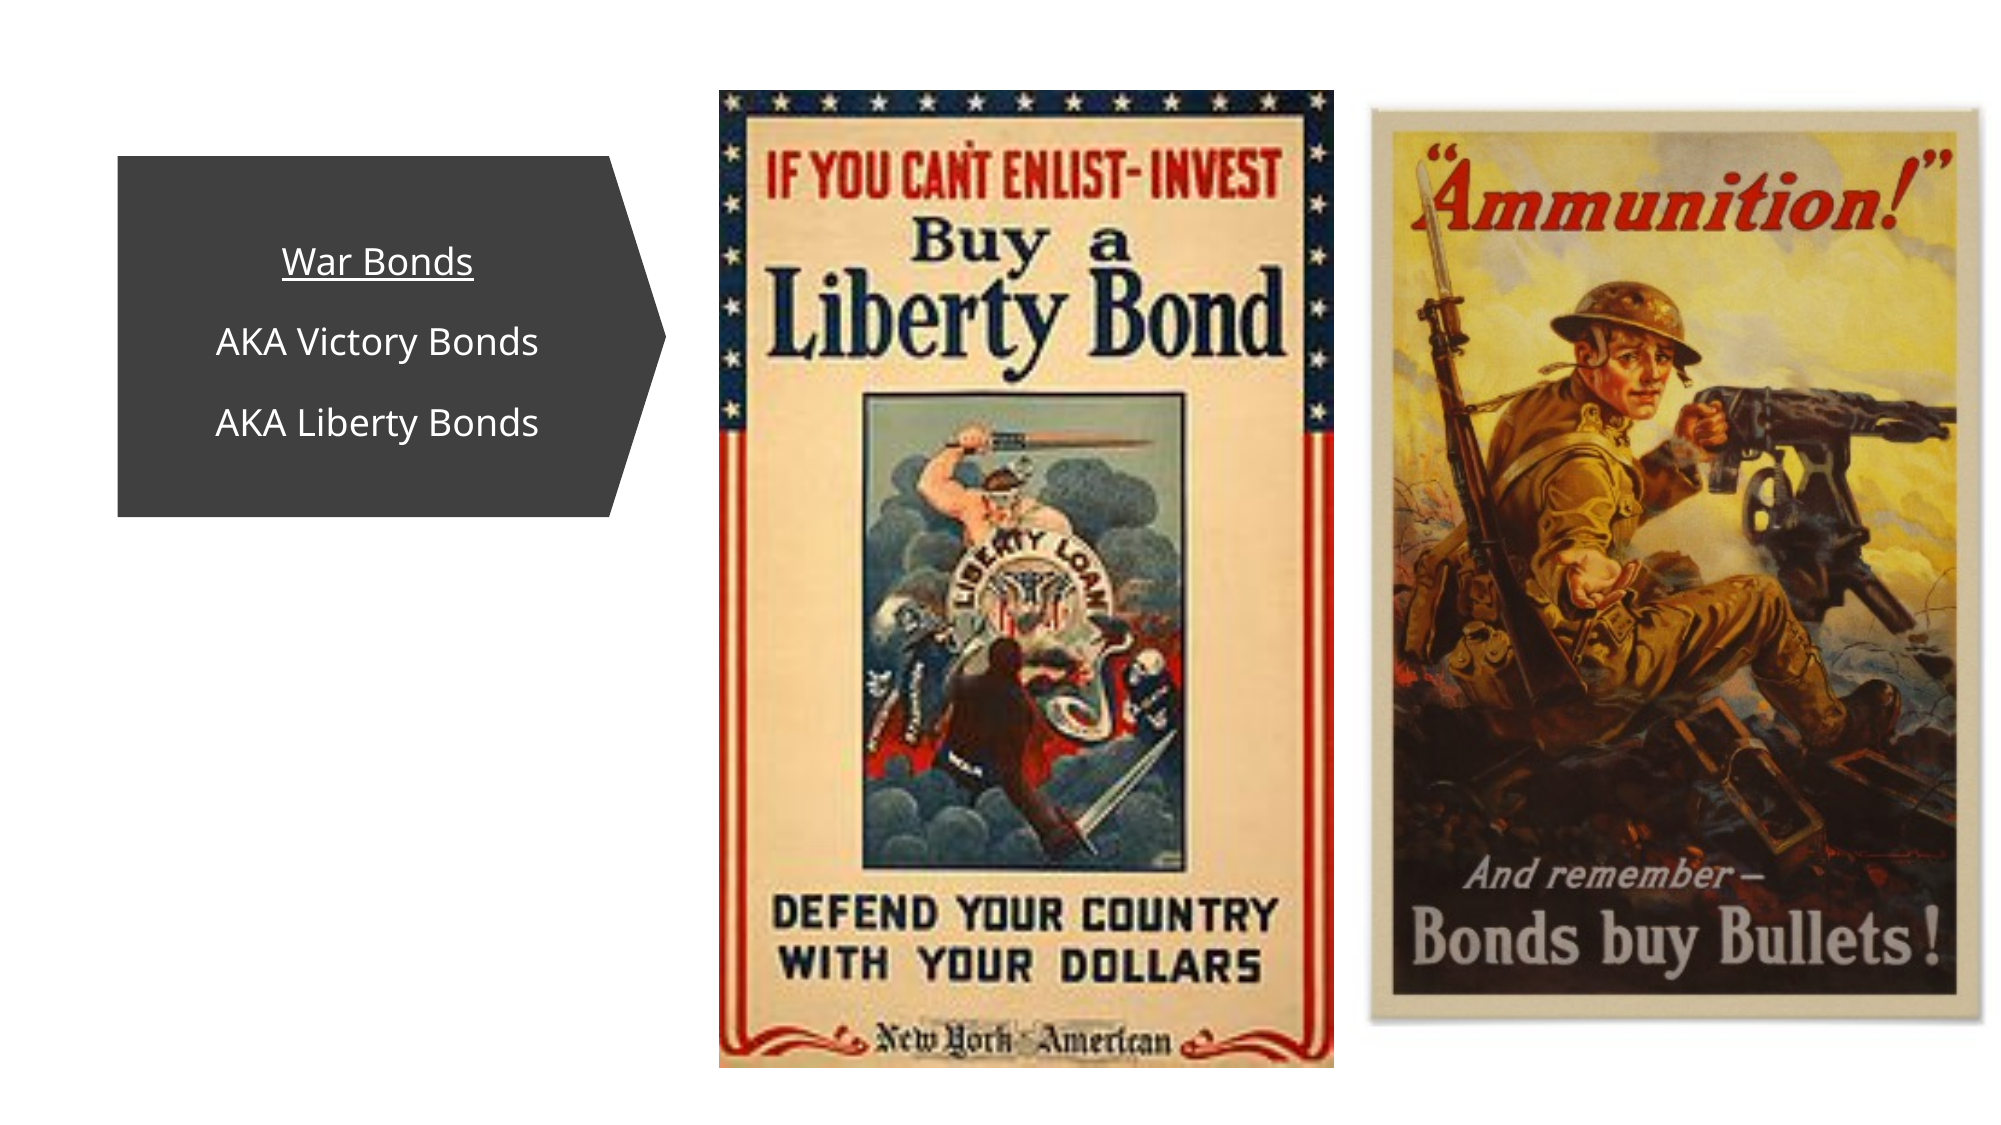

# War Bonds AKA Victory Bonds AKA Liberty Bonds